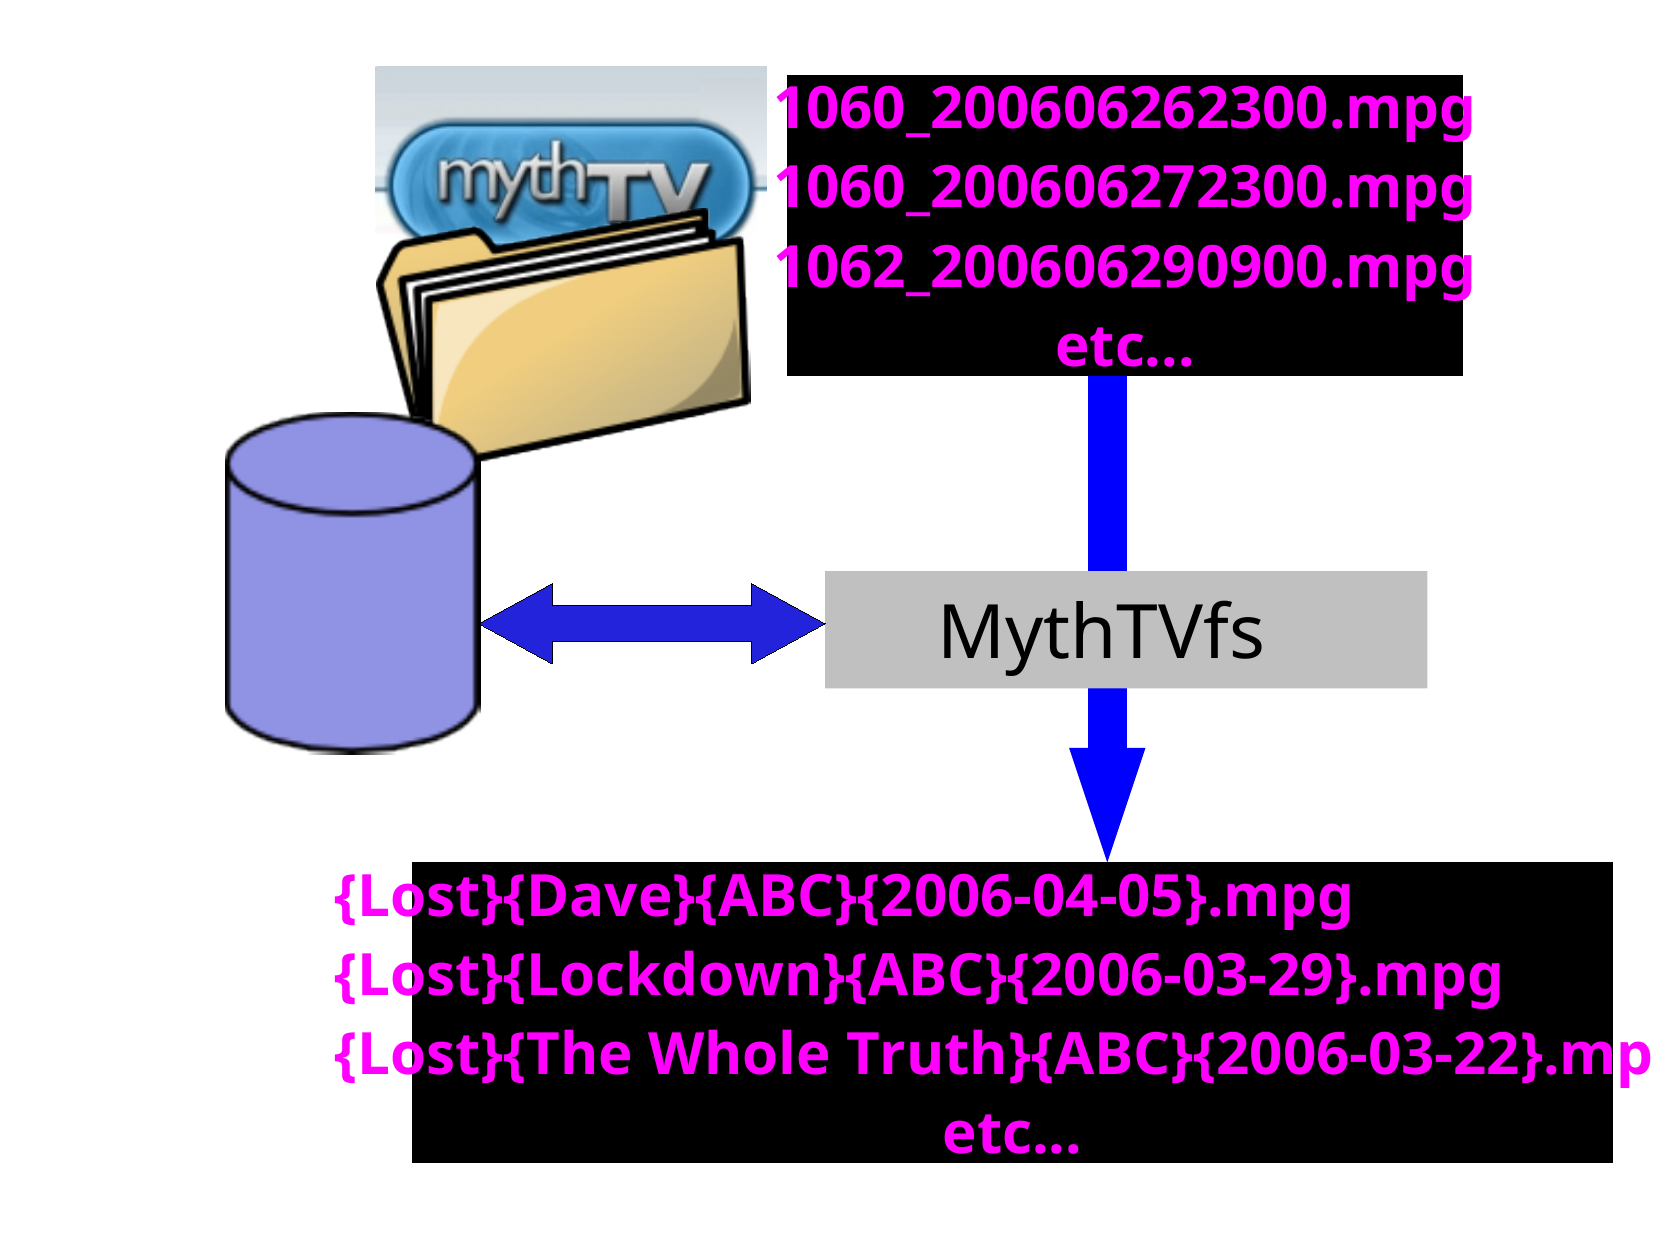

1060_200606262300.mpg
1060_200606272300.mpg
1062_200606290900.mpg
etc...
 MythTVfs
{Lost}{Dave}{ABC}{2006-04-05}.mpg
{Lost}{Lockdown}{ABC}{2006-03-29}.mpg
{Lost}{The Whole Truth}{ABC}{2006-03-22}.mpg
etc...